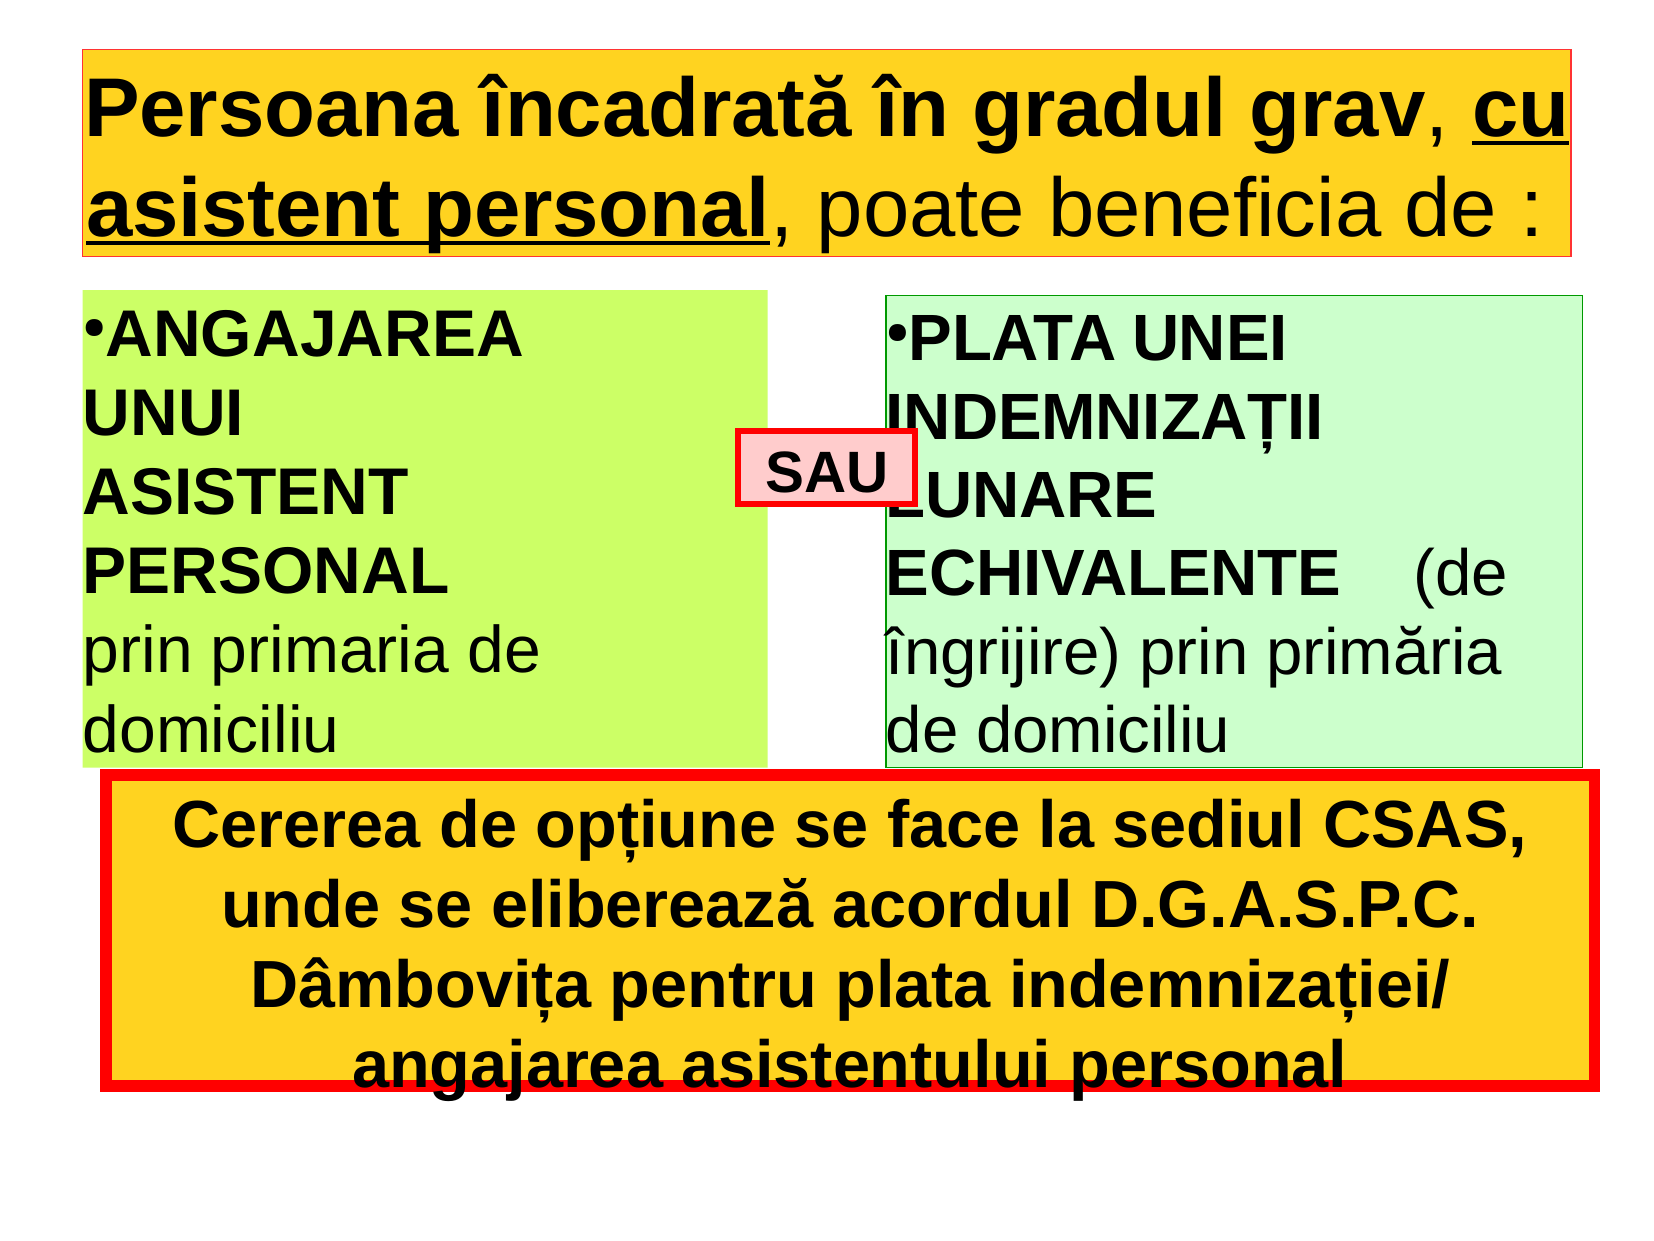

# Persoana încadrată în gradul grav, cu asistent personal, poate beneficia de :
ANGAJAREA UNUI ASISTENT PERSONAL prin primaria de domiciliu
PLATA UNEI INDEMNIZAȚII LUNARE ECHIVALENTE (de îngrijire) prin primăria de domiciliu
SAU
Cererea de opțiune se face la sediul CSAS, unde se eliberează acordul D.G.A.S.P.C. Dâmbovița pentru plata indemnizației/ angajarea asistentului personal